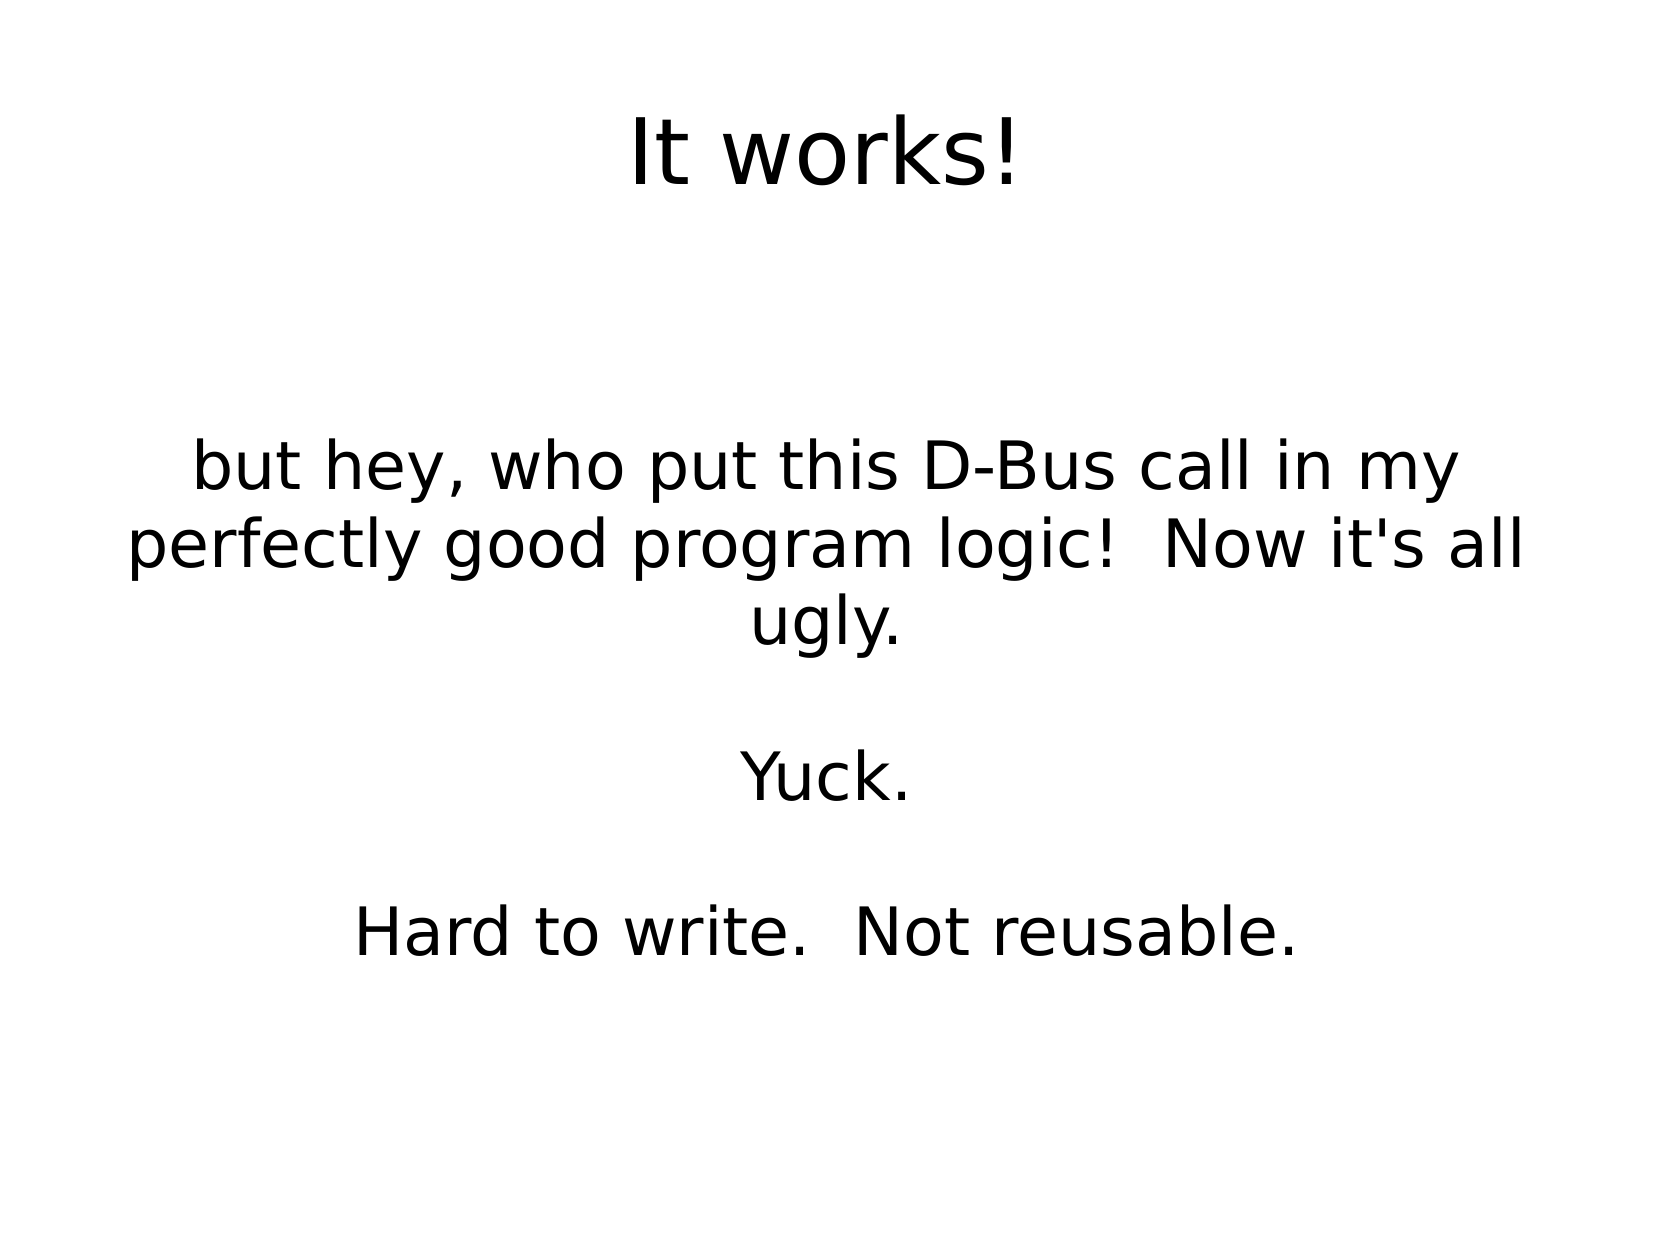

# It works!
but hey, who put this D-Bus call in my perfectly good program logic! Now it's all ugly.
Yuck.
Hard to write. Not reusable.